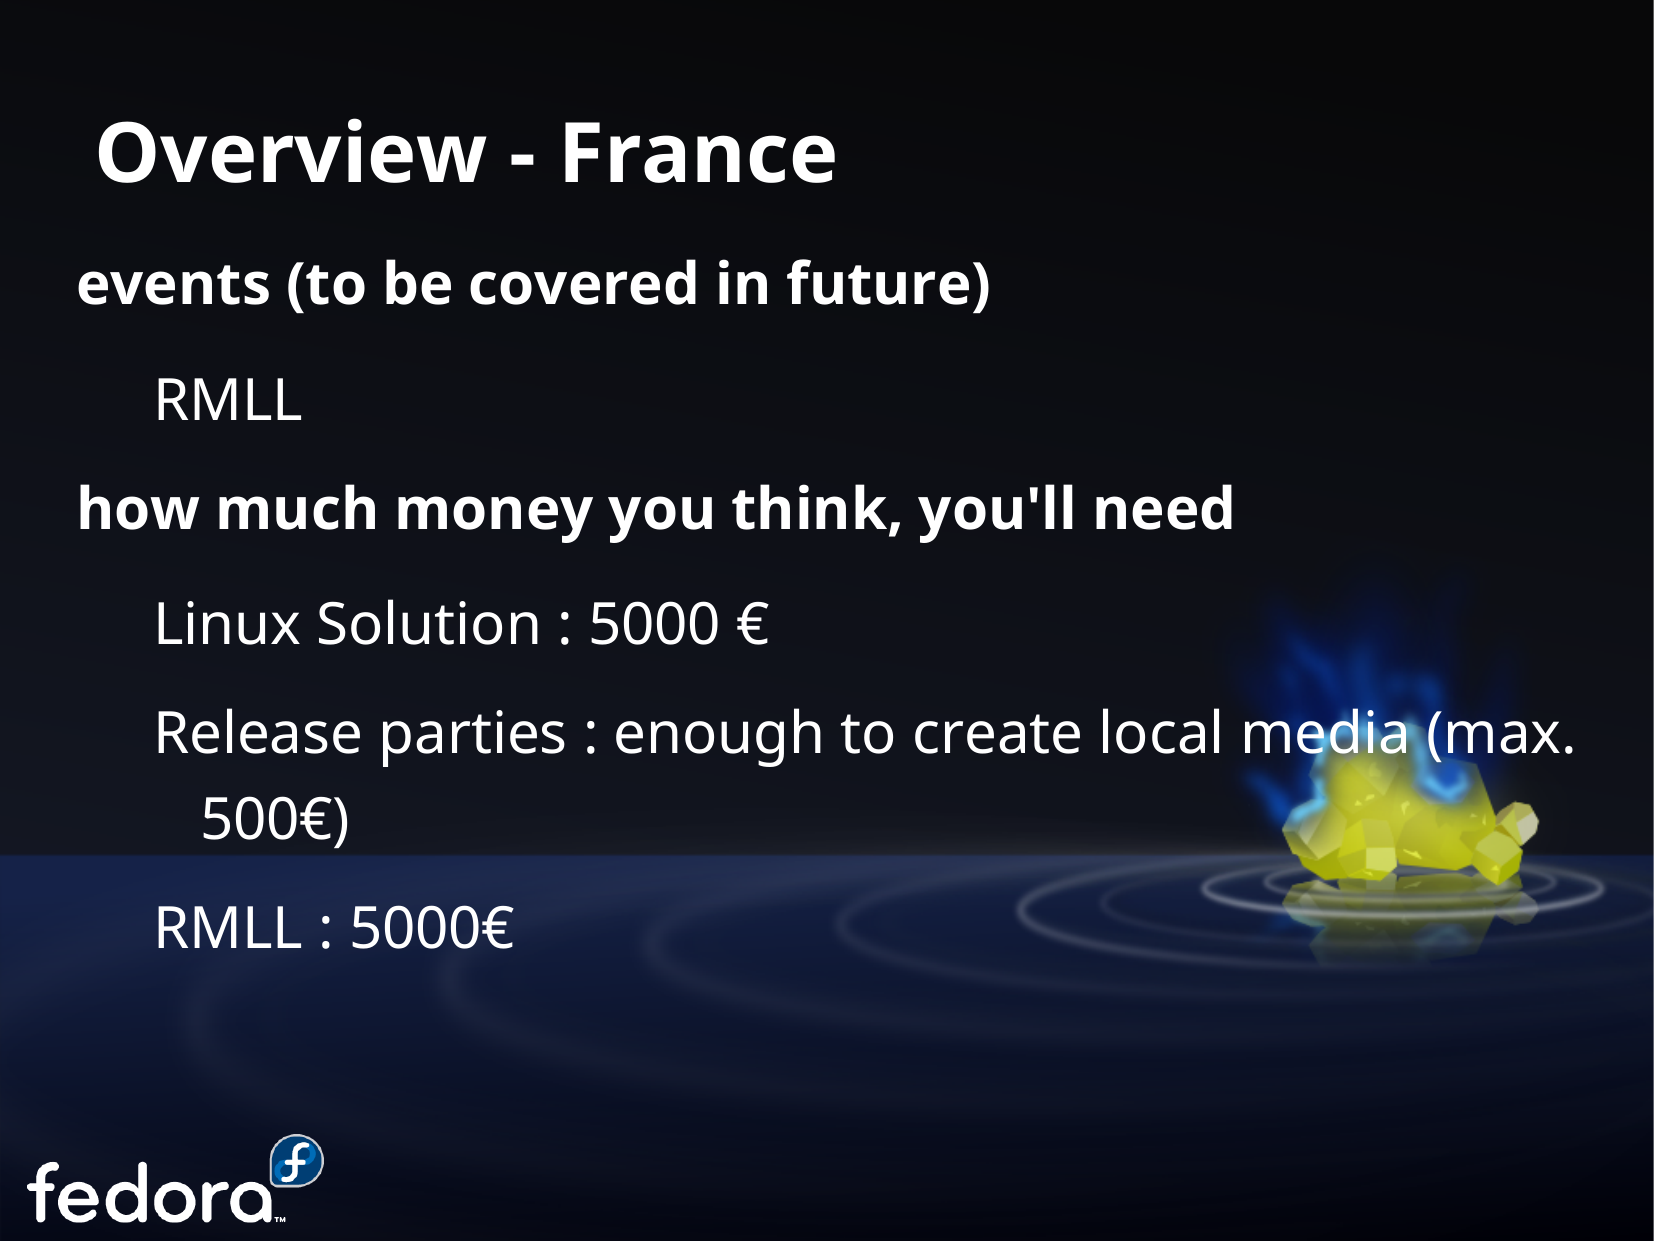

# Overview - France
events (to be covered in future)
RMLL
how much money you think, you'll need
Linux Solution : 5000 €
Release parties : enough to create local media (max. 500€)
RMLL : 5000€